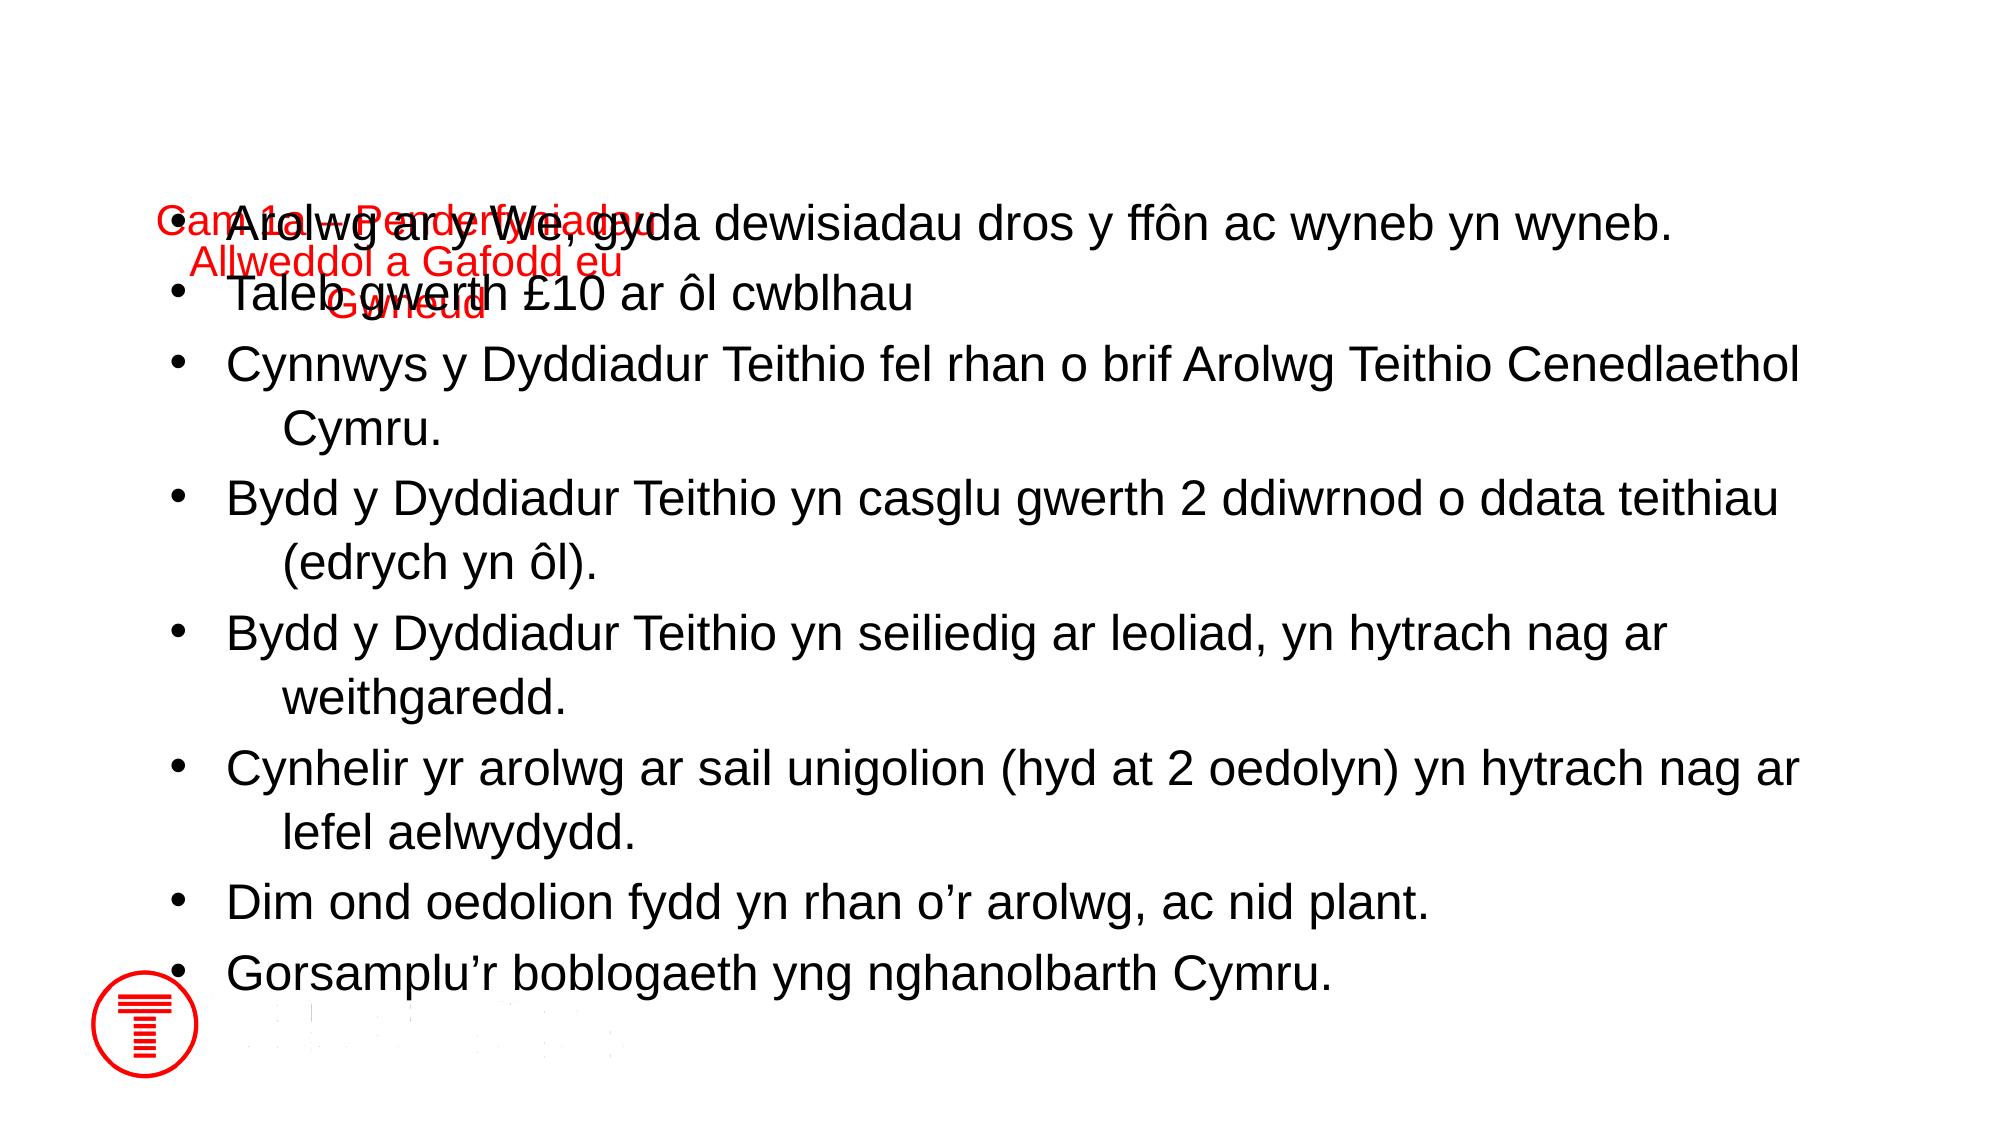

Arolwg ar y We, gyda dewisiadau dros y ffôn ac wyneb yn wyneb.
Taleb gwerth £10 ar ôl cwblhau
Cynnwys y Dyddiadur Teithio fel rhan o brif Arolwg Teithio Cenedlaethol Cymru.
Bydd y Dyddiadur Teithio yn casglu gwerth 2 ddiwrnod o ddata teithiau (edrych yn ôl).
Bydd y Dyddiadur Teithio yn seiliedig ar leoliad, yn hytrach nag ar weithgaredd.
Cynhelir yr arolwg ar sail unigolion (hyd at 2 oedolyn) yn hytrach nag ar lefel aelwydydd.
Dim ond oedolion fydd yn rhan o’r arolwg, ac nid plant.
Gorsamplu’r boblogaeth yng nghanolbarth Cymru.
# Cam 1a – Penderfyniadau Allweddol a Gafodd eu Gwneud